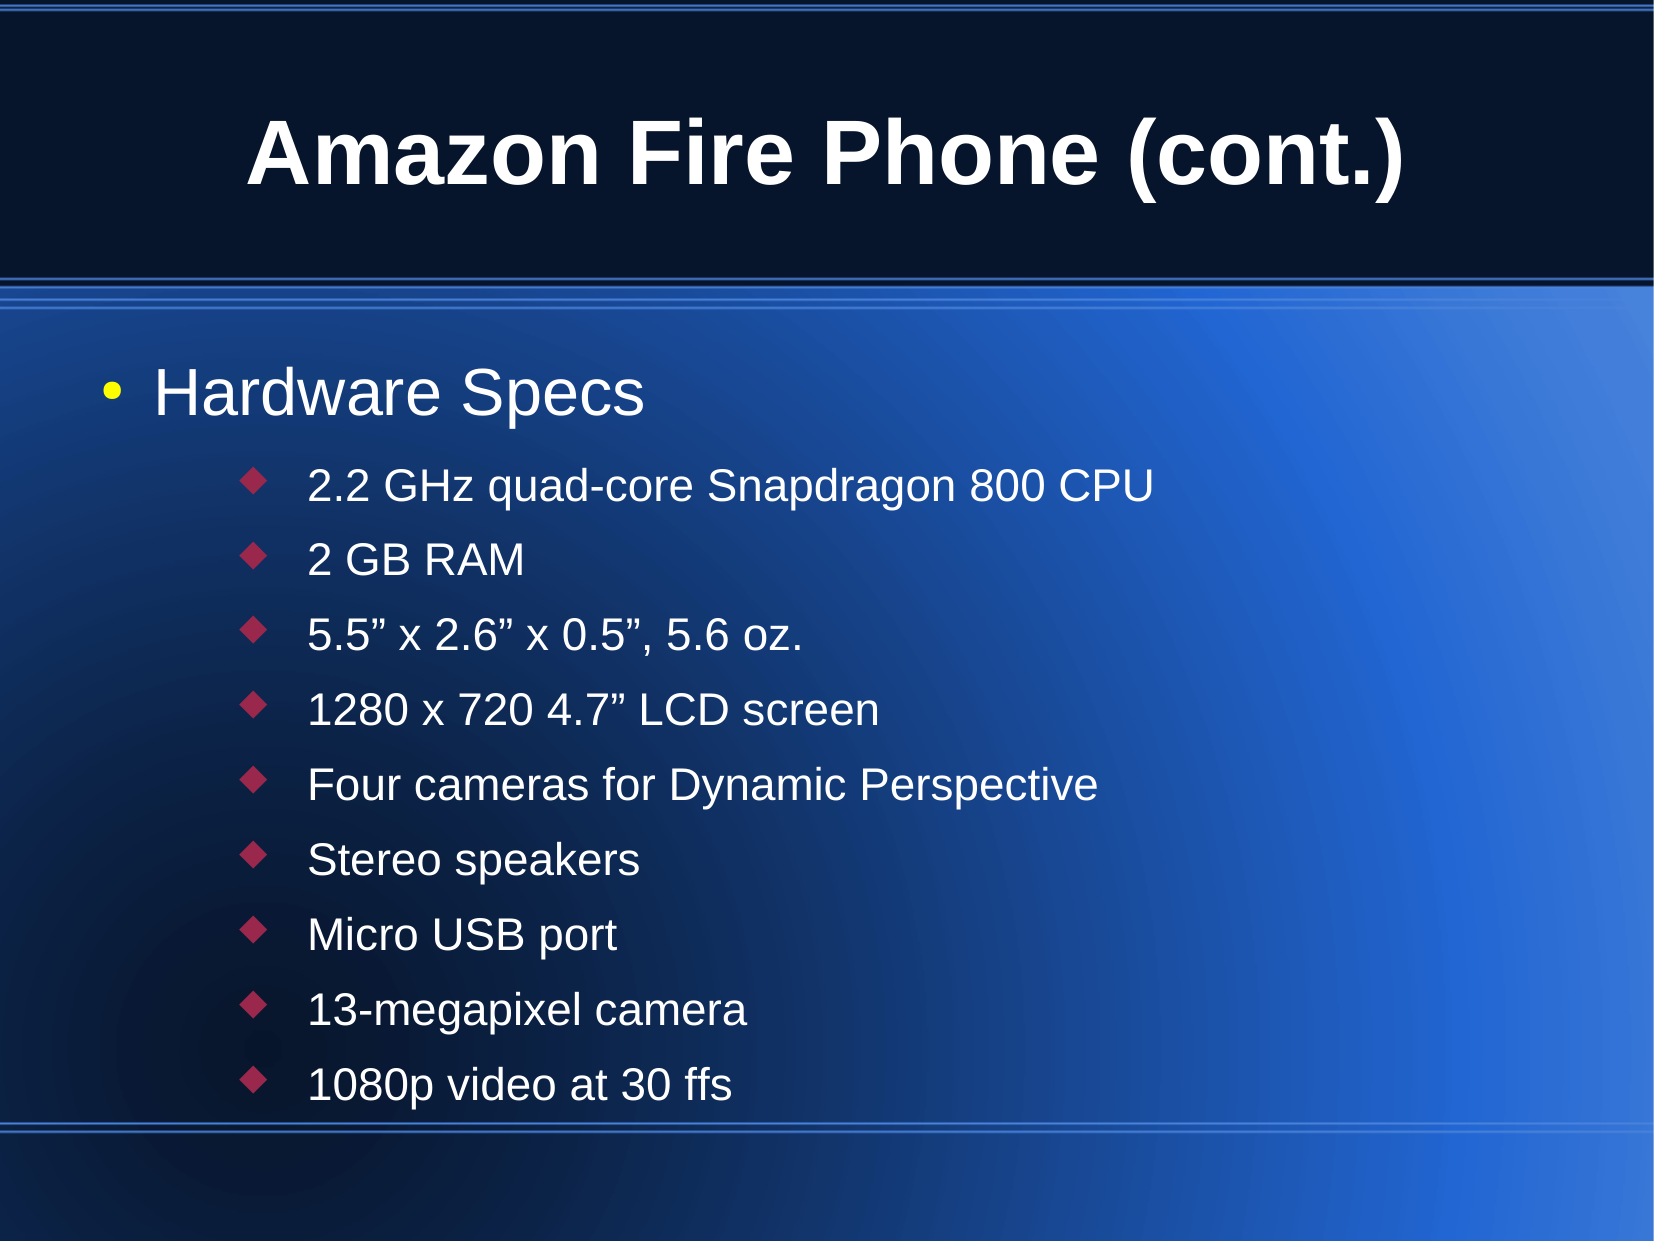

# Amazon Fire Phone (cont.)
Hardware Specs
2.2 GHz quad-core Snapdragon 800 CPU
2 GB RAM
5.5” x 2.6” x 0.5”, 5.6 oz.
1280 x 720 4.7” LCD screen
Four cameras for Dynamic Perspective
Stereo speakers
Micro USB port
13-megapixel camera
1080p video at 30 ffs